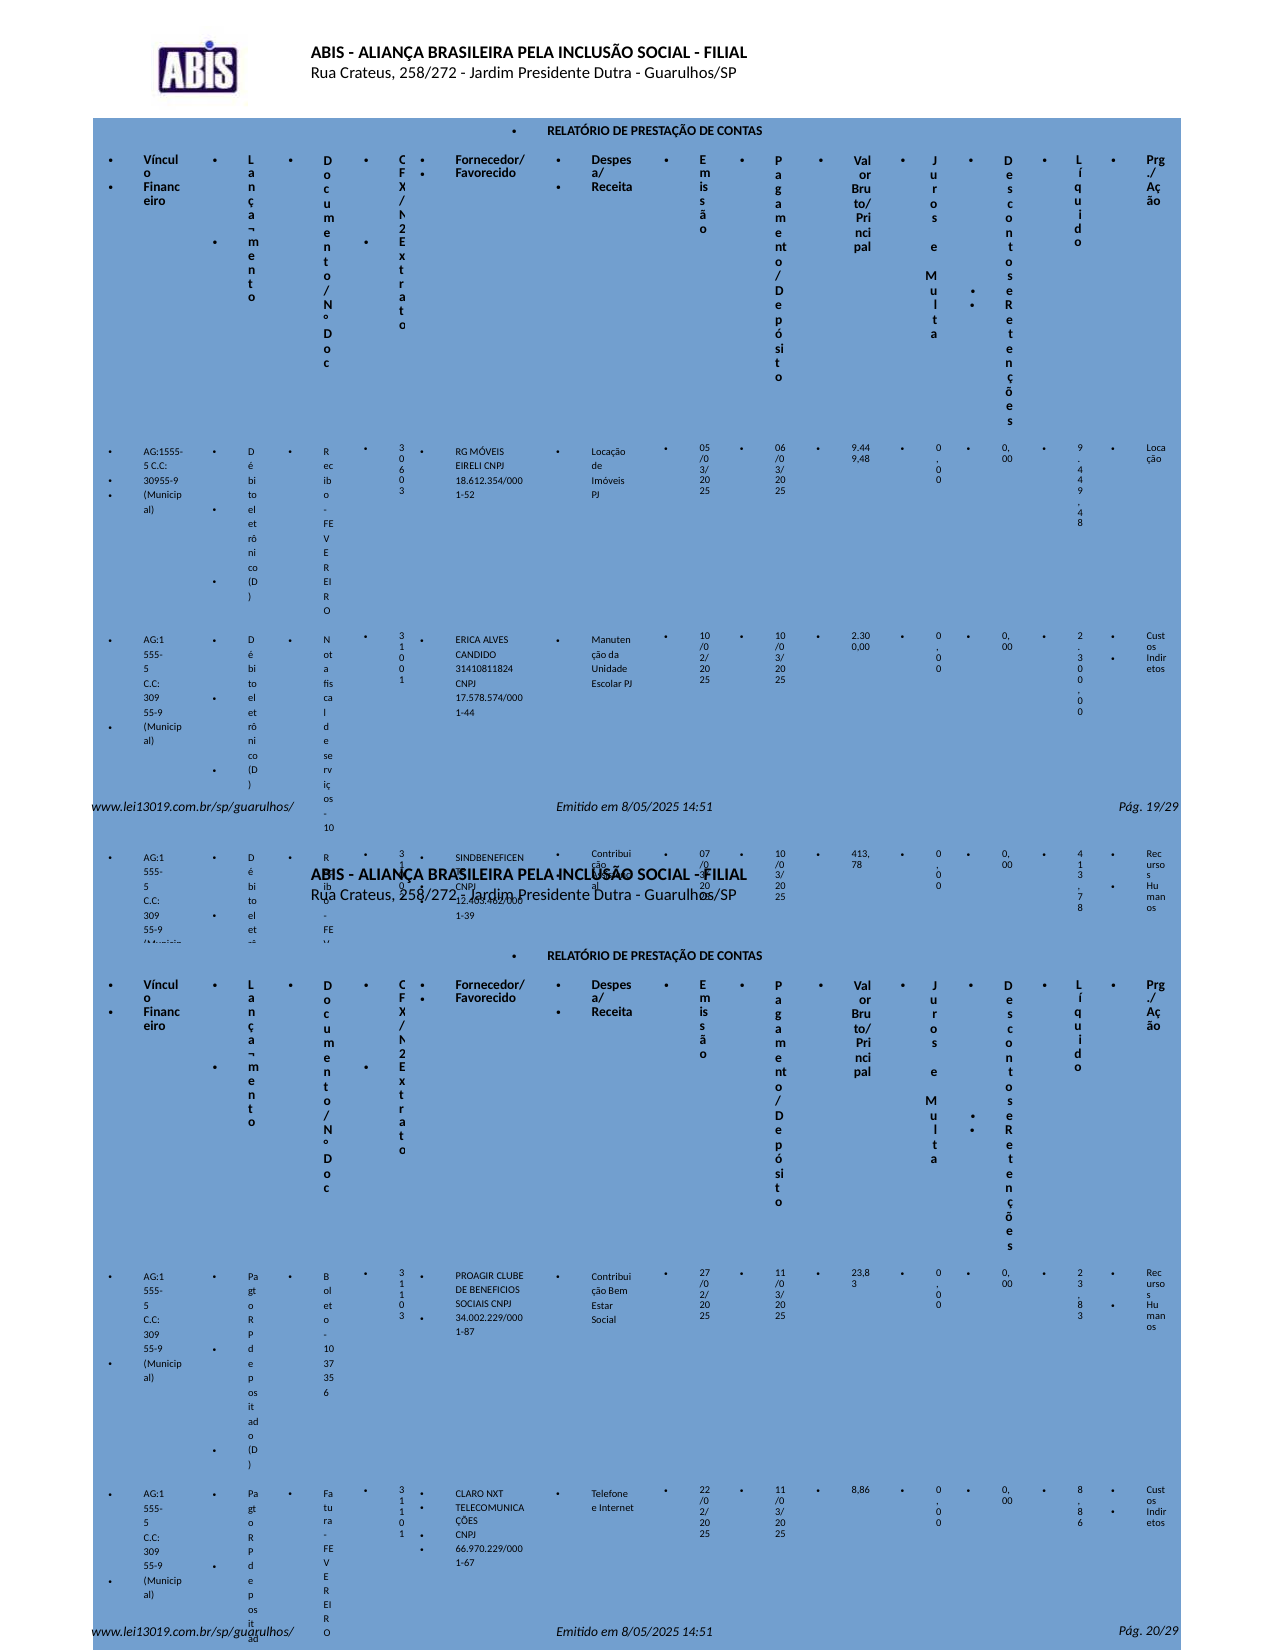

ABIS - ALIANÇA BRASILEIRA PELA INCLUSÃO SOCIAL - FILIAL
Rua Crateus, 258/272 - Jardim Presidente Dutra - Guarulhos/SP
| RELATÓRIO DE PRESTAÇÃO DE CONTAS | | | | | | | | | | | | |
| --- | --- | --- | --- | --- | --- | --- | --- | --- | --- | --- | --- | --- |
| Vínculo Financeiro | Lança¬ mento | Document o / N° Doc | OFX/N2 Extrato | Fornecedor/ Favorecido | Despesa/ Receita | Emissão | Pagamento / Depósito | Valor Bruto/ Principal | Juros e Multa | Descontos e Retenções | Líquido | Prg./Ação |
| AG:1555-5 C.C: 30955-9 (Municipal) | Débito eletrônico (D) | Recibo -FEVEREIRO | 30603 | RG MÓVEIS EIRELI CNPJ 18.612.354/0001-52 | Locação de Imóveis PJ | 05/03/2025 | 06/03/2025 | 9.449,48 | 0,00 | 0,00 | 9.449,48 | Locação |
| AG:1555-5 C.C: 30955-9 (Municipal) | Débito eletrônico (D) | Nota fiscal de serviços - 10 | 31001 | ERICA ALVES CANDIDO 31410811824 CNPJ 17.578.574/0001-44 | Manutenção da Unidade Escolar PJ | 10/02/2025 | 10/03/2025 | 2.300,00 | 0,00 | 0,00 | 2.300,00 | Custos Indiretos |
| AG:1555-5 C.C: 30955-9 (Municipal) | Débito eletrônico (D) | Recibo -FEVEREIRO | 31002 | SINDBENEFICENTE CNPJ 12.403.462/0001-39 | Contribuição Assistencial | 07/03/2025 | 10/03/2025 | 413,78 | 0,00 | 0,00 | 413,78 | Recursos Humanos |
| AG:1555-5 C.C: 30955-9 (Municipal) | Débito eletrônico (D) | Fatura -FEVEREIRO | 31101 | CLARO NXT TELECOMUNICAÇÕES CNPJ 66.970.229/0001-67 | Telefone e Internet | 22/02/2025 | 11/03/2025 | 412,09 | 0,00 | 0,00 | 412,09 | Custos Indiretos |
| AG:1555-5 C.C: 30955-9 (Municipal) | Débito eletrônico (D) | Nota fiscal de serviços - 15268 | 31102 | VIDAS REAIS CENTRO DE SOLUCOES ADMINISTRATIVAS LTDA CNPJ 43.903.919/0001-06 | Exames Clínicos e Laboratoriais PJ | 11/03/2025 | 11/03/2025 | 1.419,00 | 0,00 | 0,00 | 1.419,00 | Custos Indiretos |
| AG:1555-5 C.C: 30955-9 (Municipal) | Débito eletrônico (D) | Boleto -1037356 | 31103 | PROAGIR CLUBE DE BENEFICIOS SOCIAIS CNPJ 34.002.229/0001-87 | Contribuição Bem Estar Social | 27/02/2025 | 11/03/2025 | 1.172,16 | 0,00 | 0,00 | 1.172,16 | Recursos Humanos |
| AG:1555-5 C.C: 30955-9 (Municipal) | Débito eletrônico (D) | Fatura -MARÇO | 31104 | CIA DE SANEAMENTO BASICO DO ESTADO DE SAO PAULO SABESP CNPJ 43.776.517/0001-80 | Água e Esgoto | 05/03/2025 | 11/03/2025 | 4.301,79 | 0,00 | 0,00 | 4.301,79 | Custos Indiretos |
| AG:1555-5 C.C: 30955-9 (Municipal) | Débito eletrônico (D) | Fatura -FEVEREIRO | 31105 | EDP SAO PAULO DISTRIBUICAO DE ENERGIA S.A. CNPJ 02.302.100/0001-06 | Energia Elétrica | 21/02/2025 | 11/03/2025 | 682,23 | 0,00 | 0,00 | 682,23 | Custos Indiretos |
| AG:1555-5 C.C: 30955-9 (Municipal) | Repasse(C) | - Repasse | 42335 | Prefeitura de Guarulhos CNPJ 46.319.000/0001-50 | | 11/03/2025 | 11/03/2025 | 177.922,34 | 0,00 | 0,00 | 177.922,34 | |
www.lei13019.com.br/sp/guarulhos/
Emitido em 8/05/2025 14:51
Pág. 19/29
ABIS - ALIANÇA BRASILEIRA PELA INCLUSÃO SOCIAL - FILIAL
Rua Crateus, 258/272 - Jardim Presidente Dutra - Guarulhos/SP
| RELATÓRIO DE PRESTAÇÃO DE CONTAS | | | | | | | | | | | | |
| --- | --- | --- | --- | --- | --- | --- | --- | --- | --- | --- | --- | --- |
| Vínculo Financeiro | Lança¬ mento | Document o / N° Doc | OFX/N2 Extrato | Fornecedor/ Favorecido | Despesa/ Receita | Emissão | Pagamento / Depósito | Valor Bruto/ Principal | Juros e Multa | Descontos e Retenções | Líquido | Prg./Ação |
| AG:1555-5 C.C: 30955-9 (Municipal) | Pagto RP depositado (D) | Boleto -1037356 | 31103 | PROAGIR CLUBE DE BENEFICIOS SOCIAIS CNPJ 34.002.229/0001-87 | Contribuição Bem Estar Social | 27/02/2025 | 11/03/2025 | 23,83 | 0,00 | 0,00 | 23,83 | Recursos Humanos |
| AG:1555-5 C.C: 30955-9 (Municipal) | Pagto RP depositado (D) | Fatura -FEVEREIRO | 31101 | CLARO NXT TELECOMUNICAÇÕES CNPJ 66.970.229/0001-67 | Telefone e Internet | 22/02/2025 | 11/03/2025 | 8,86 | 0,00 | 0,00 | 8,86 | Custos Indiretos |
| AG:1555-5 C.C: 30955-9 (Municipal) | Pagto RP depositado (D) | Fatura -FEVEREIRO | 31105 | EDP SAO PAULO DISTRIBUICAO DE ENERGIA S.A. CNPJ 02.302.100/0001-06 | Energia Elétrica | 21/02/2025 | 11/03/2025 | 5,56 | 0,00 | 0,00 | 5,56 | Custos Indiretos |
| AG:1555-5 C.C: 30955-9 (Municipal) | Débito eletrônico (D) | Nota fiscal de serviços - 683 | 31201 | M G DE OLIVEIRA VESTUARIO E ACESSORIOS CNPJ 13.875.973/0001-16 | Confecções de Uniformes PJ | 11/03/2025 | 12/03/2025 | 592,00 | 0,00 | 0,00 | 592,00 | Custos Indiretos |
| AG:1555-5 C.C: 30955-9 (Municipal) | Débito eletrônico (D) | Guia Fgts -022025 | 31202 | CAIXA ECONOMICA FEDERAL - FGTS CNPJ 00.360.305/0001-04 | FGTS - Fundo de Garantia | 28/02/2025 | 12/03/2025 | 6.667,09 | 0,00 | 0,00 | 6.667,09 | Recursos Humanos |
| AG:1555-5 C.C: 30955-9 (Municipal) | Débito eletrônico (D) | Darf -022025 | 31203 | Secretaria da Receita Federal CNPJ 00.394.460/0058-87 | INSS Patronal e Empregados | 28/02/2025 | 12/03/2025 | 25.599,90 | 0,00 | 0,00 | 25.599,90 | Recursos Humanos |
| AG:1555-5 C.C: 30955-9 (Municipal) | Débito eletrônico (D) | Darf -022025 | 31203 | Secretaria da Receita Federal CNPJ 00.394.460/0058-87 | IRRF s/ Proventos | 28/02/2025 | 12/03/2025 | 337,07 | 0,00 | 0,00 | 337,07 | Recursos Humanos |
| AG:1555-5 C.C: 30955-9 (Municipal) | Débito eletrônico (D) | Darf -022025 | 31203 | Secretaria da Receita Federal CNPJ 00.394.460/0058-87 | PIS s/ Salários | 28/02/2025 | 12/03/2025 | 805,35 | 0,00 | 0,00 | 805,35 | Recursos Humanos |
| AG:1555-5 C.C: 30955-9 (Municipal) | Débito eletrônico (D) | Darf -022025 | 31203 | Secretaria da Receita Federal CNPJ 00.394.460/0058-87 | IRRF s/ Aluguel Pessoa Física | 28/02/2025 | 12/03/2025 | 1.022,86 | 0,00 | 0,00 | 1.022,86 | Locação |
| AG:1555-5 C.C: 30955-9 (Municipal) | Débito eletrônico (D) | Nota fiscal de serviços - 2333 | 31301 | BANTINI SERVICOS DE ENGENHARIA LTDA CNPJ 29.458.610/0001-15 | Exames Admissional, Demissional ou Ocupacional | 10/03/2025 | 13/03/2025 | 243,00 | 0,00 | 0,00 | 243,00 | Custos Indiretos |
Pág. 20/29
www.lei13019.com.br/sp/guarulhos/
Emitido em 8/05/2025 14:51